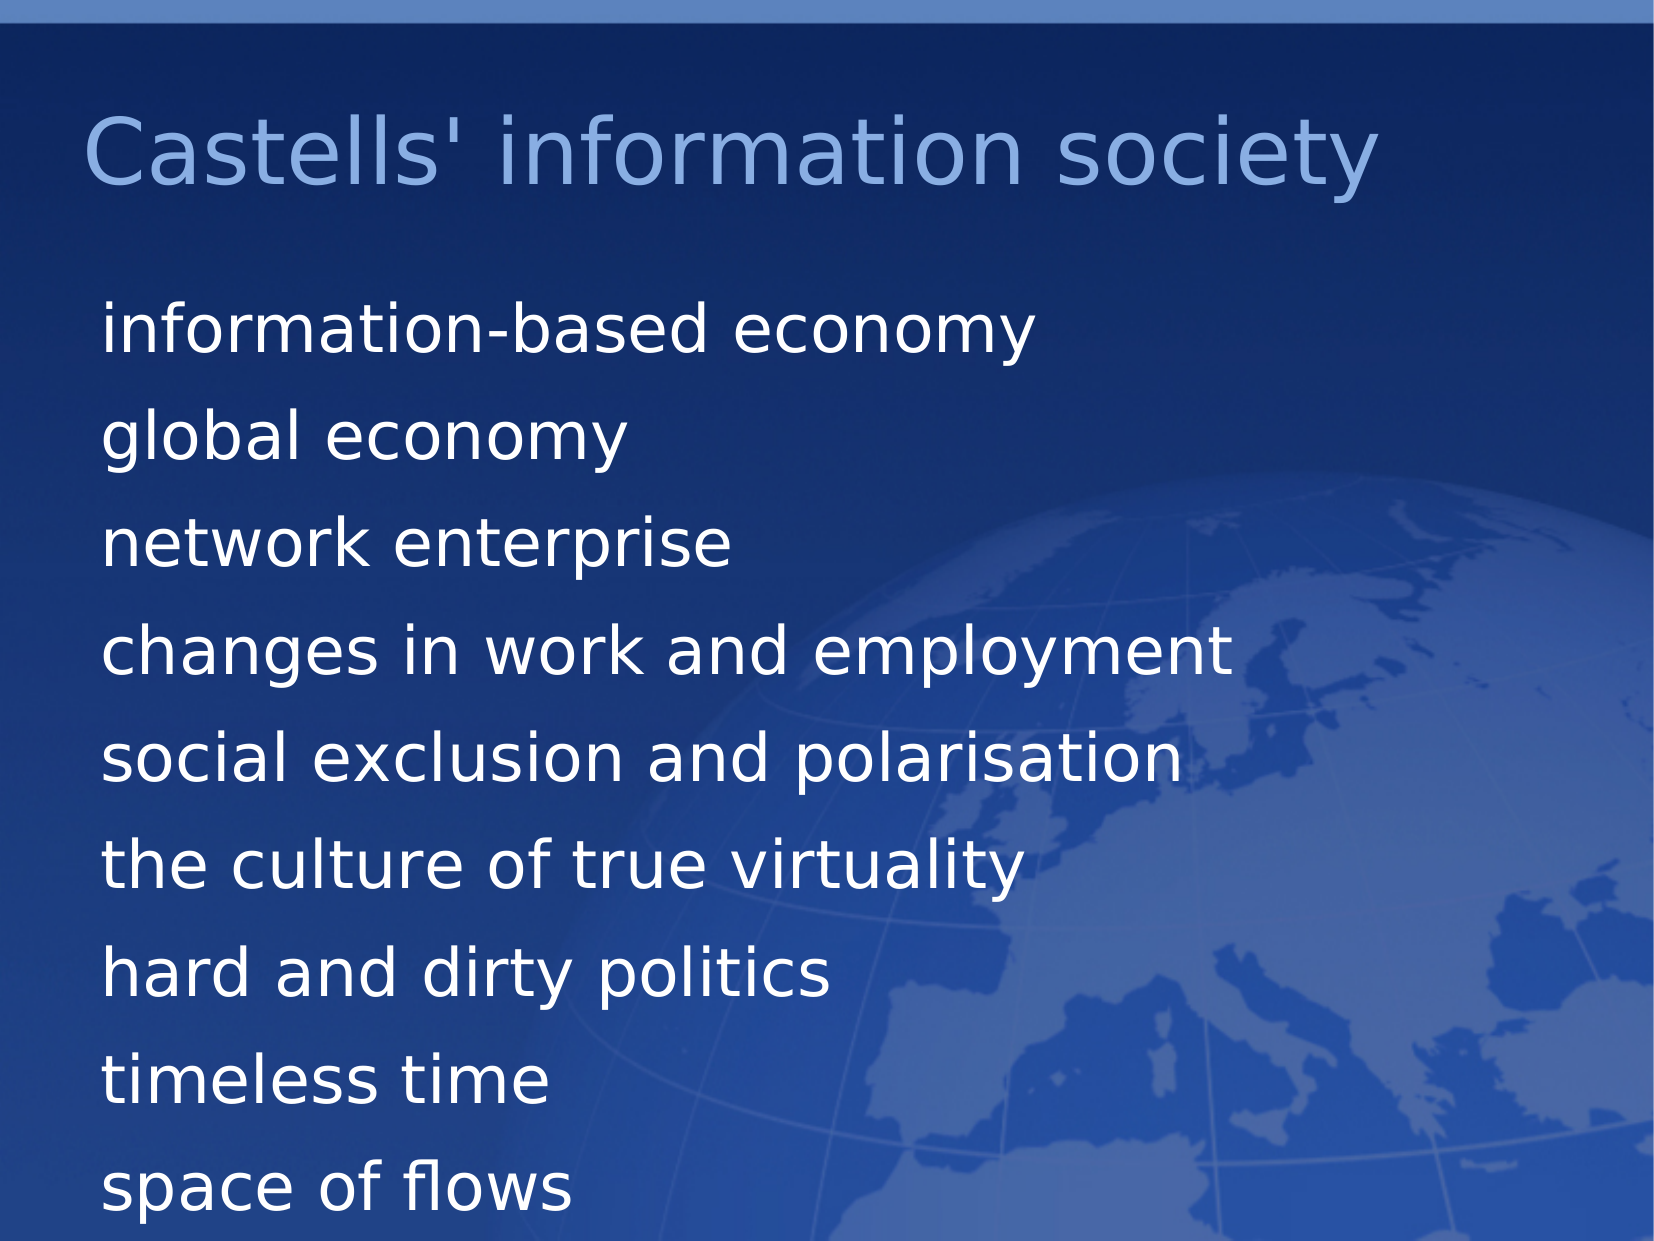

# Castells' information society
information-based economy
global economy
network enterprise
changes in work and employment
social exclusion and polarisation
the culture of true virtuality
hard and dirty politics
timeless time
space of flows